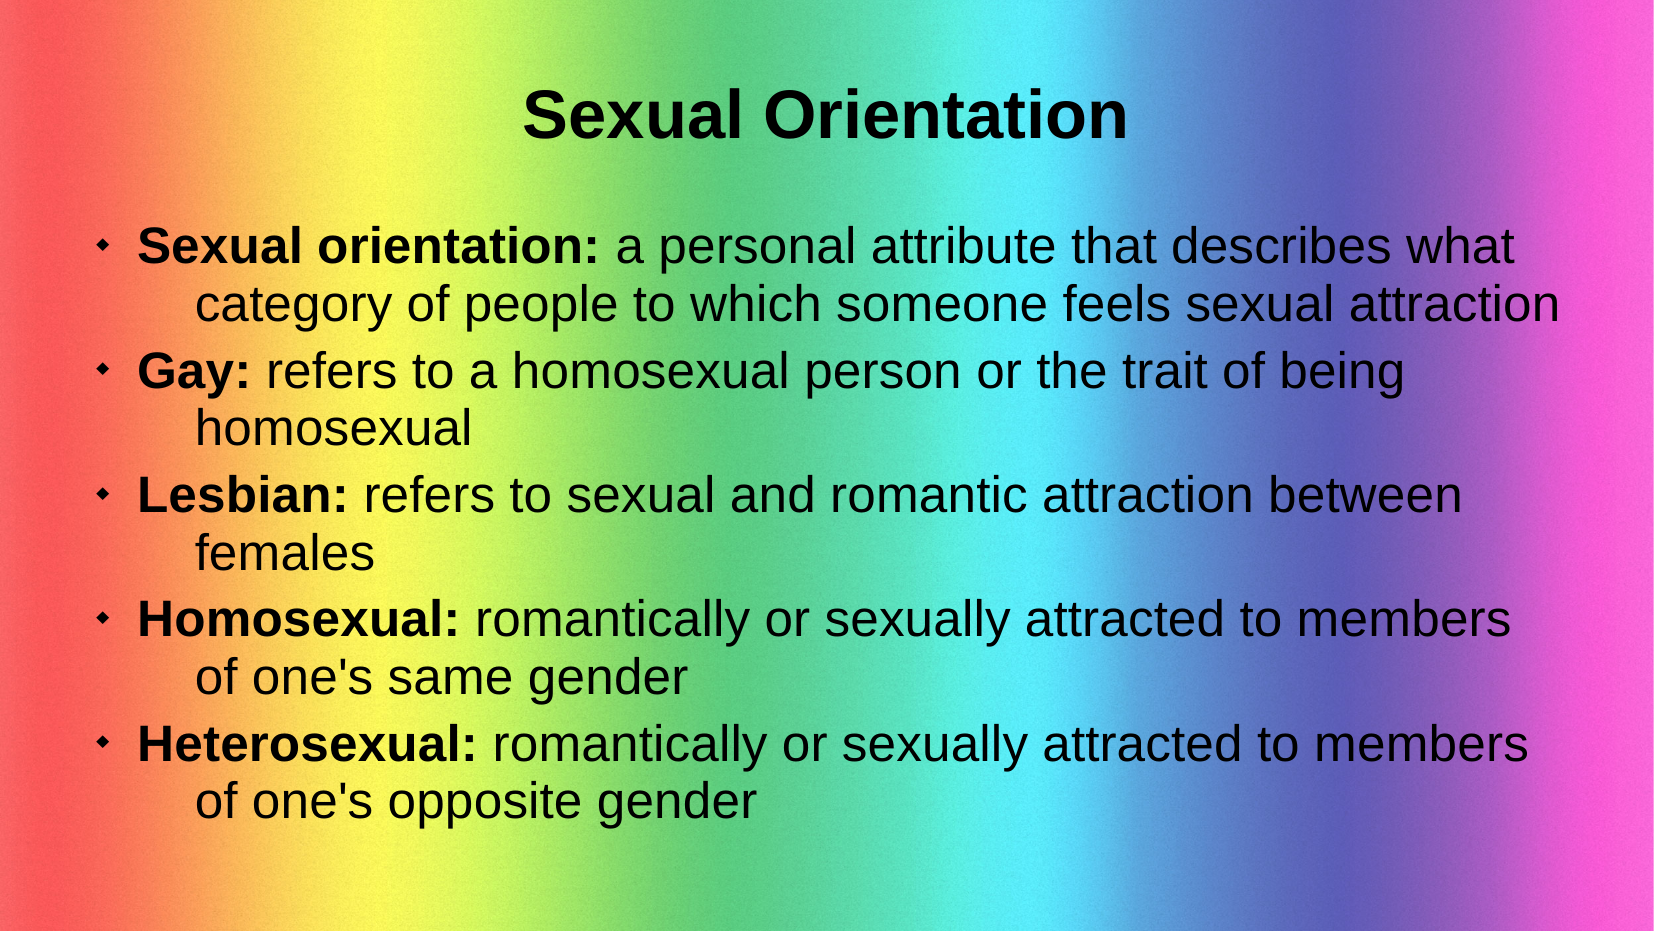

# Sexual Orientation
Sexual orientation: a personal attribute that describes what category of people to which someone feels sexual attraction
Gay: refers to a homosexual person or the trait of being homosexual
Lesbian: refers to sexual and romantic attraction between females
Homosexual: romantically or sexually attracted to members of one's same gender
Heterosexual: romantically or sexually attracted to members of one's opposite gender